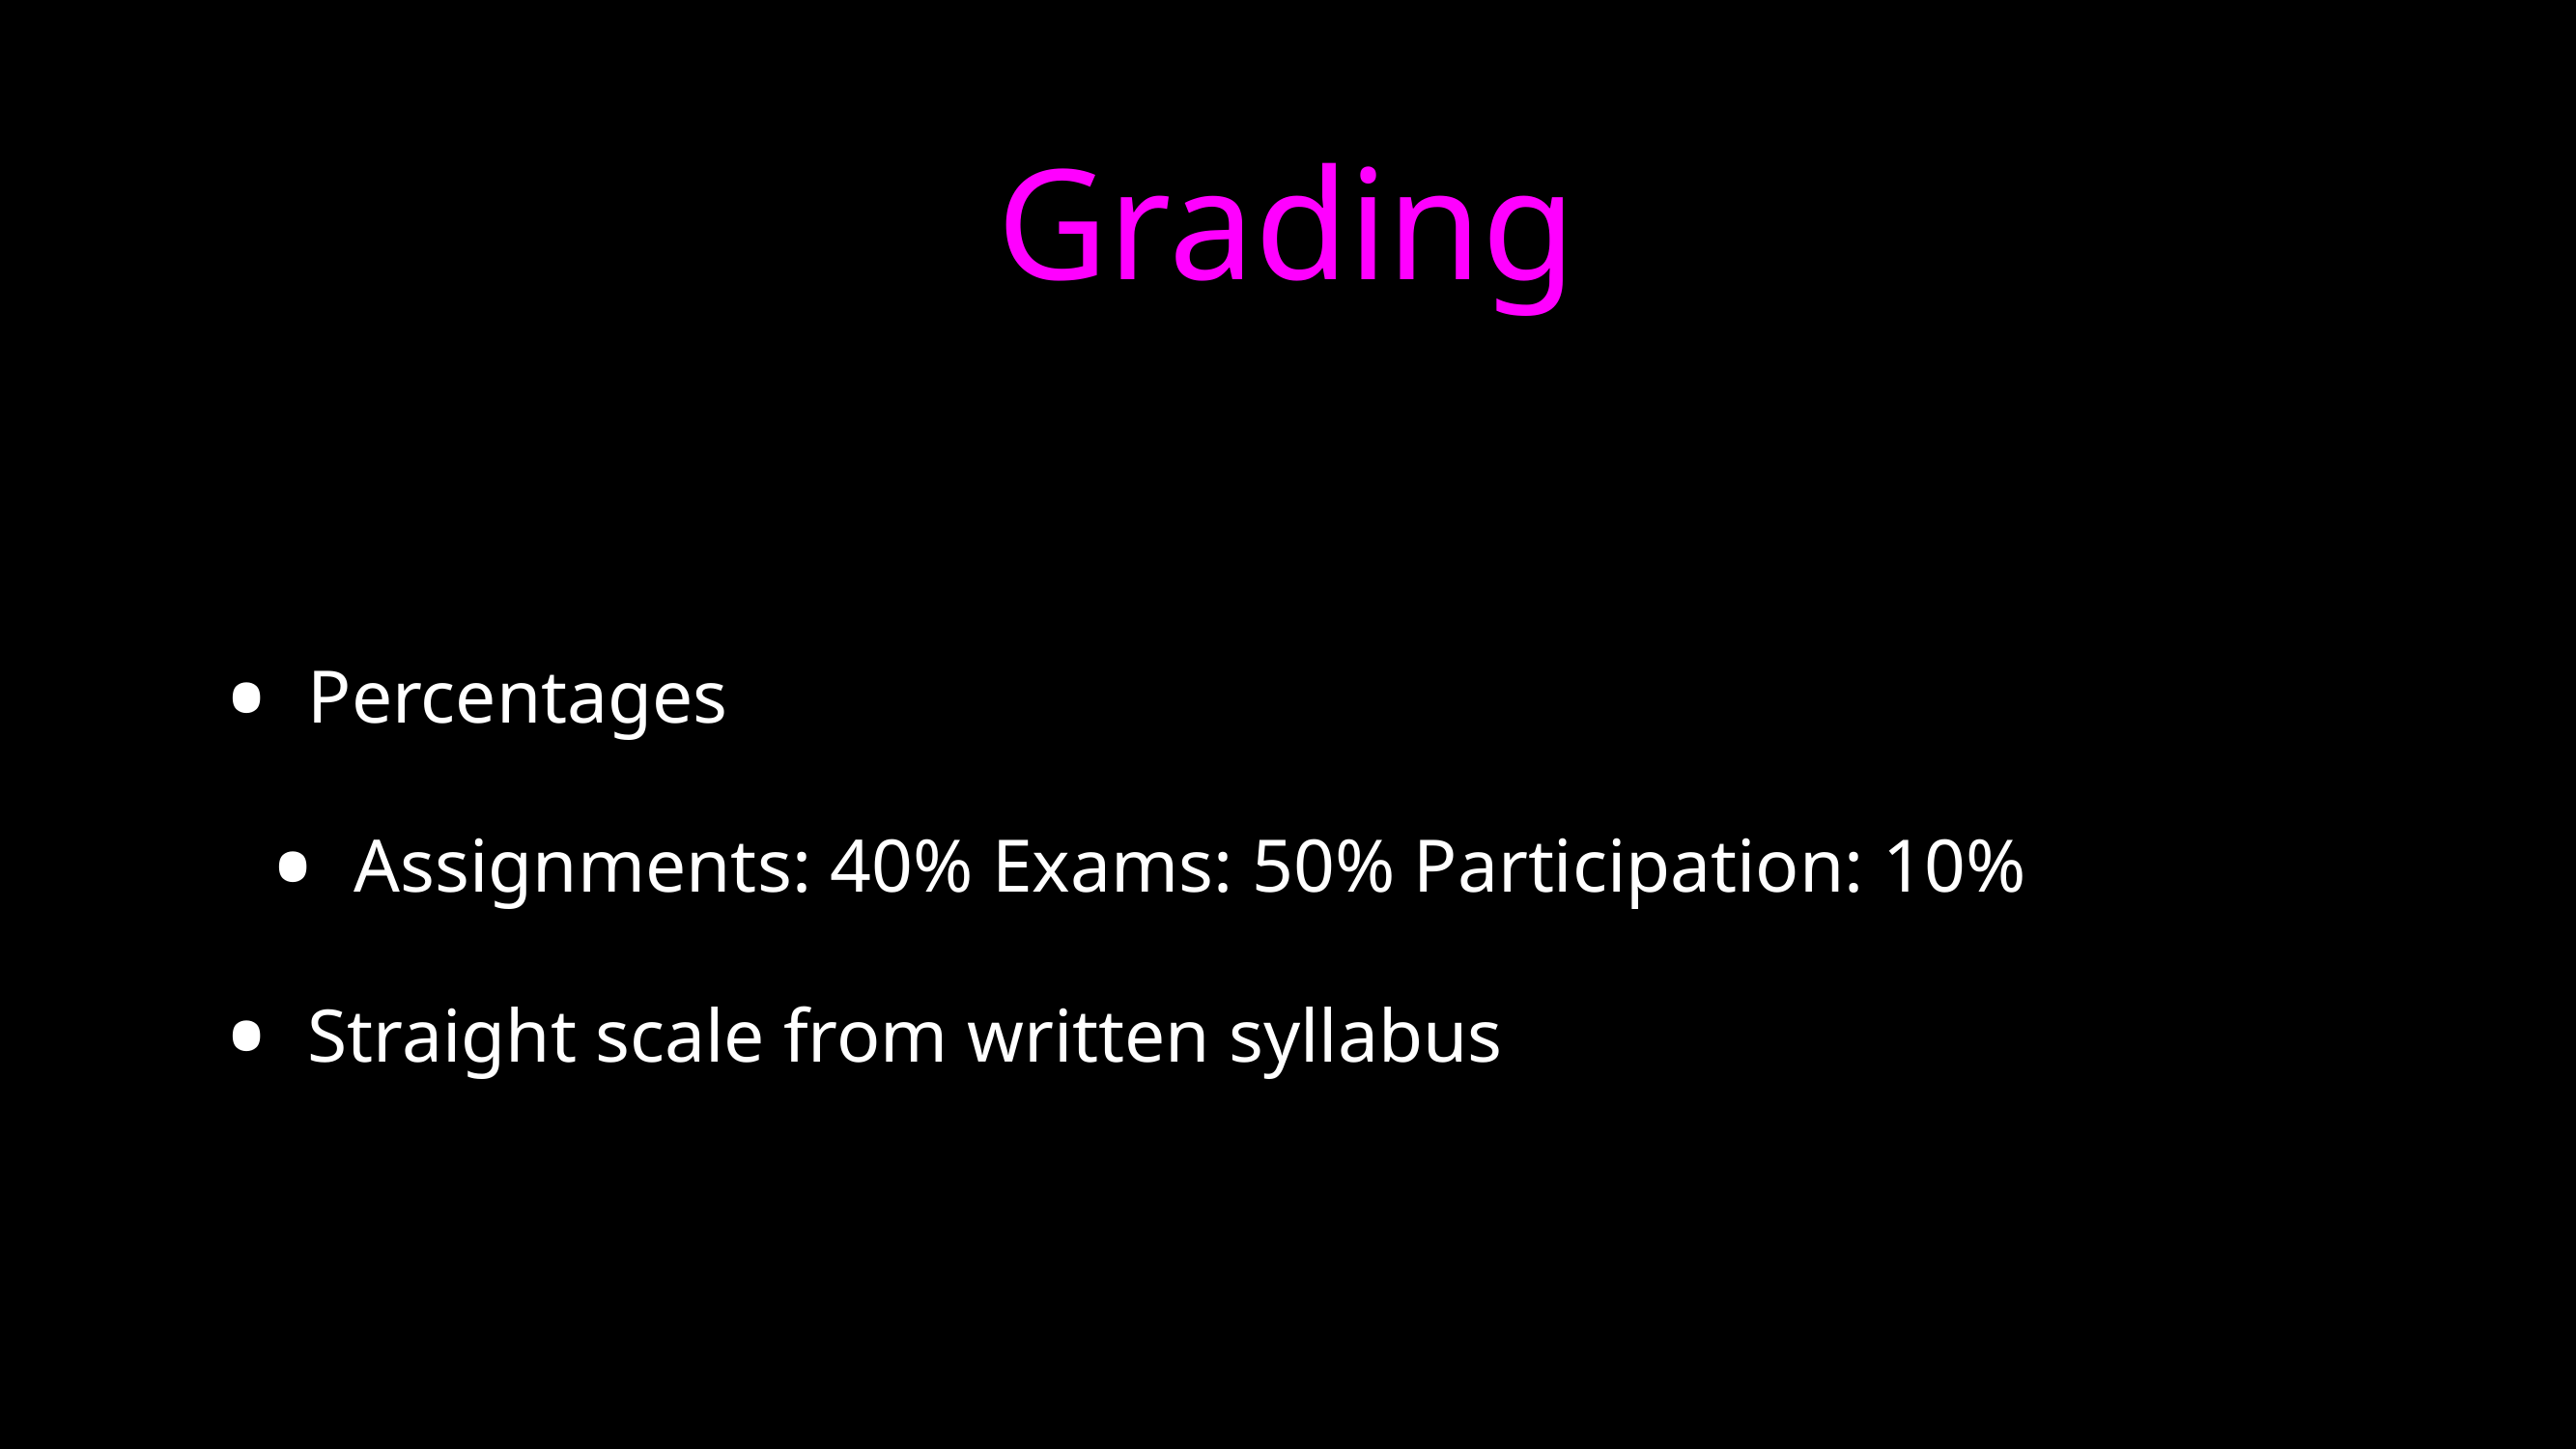

# Grading
Percentages
Assignments: 40% Exams: 50% Participation: 10%
Straight scale from written syllabus